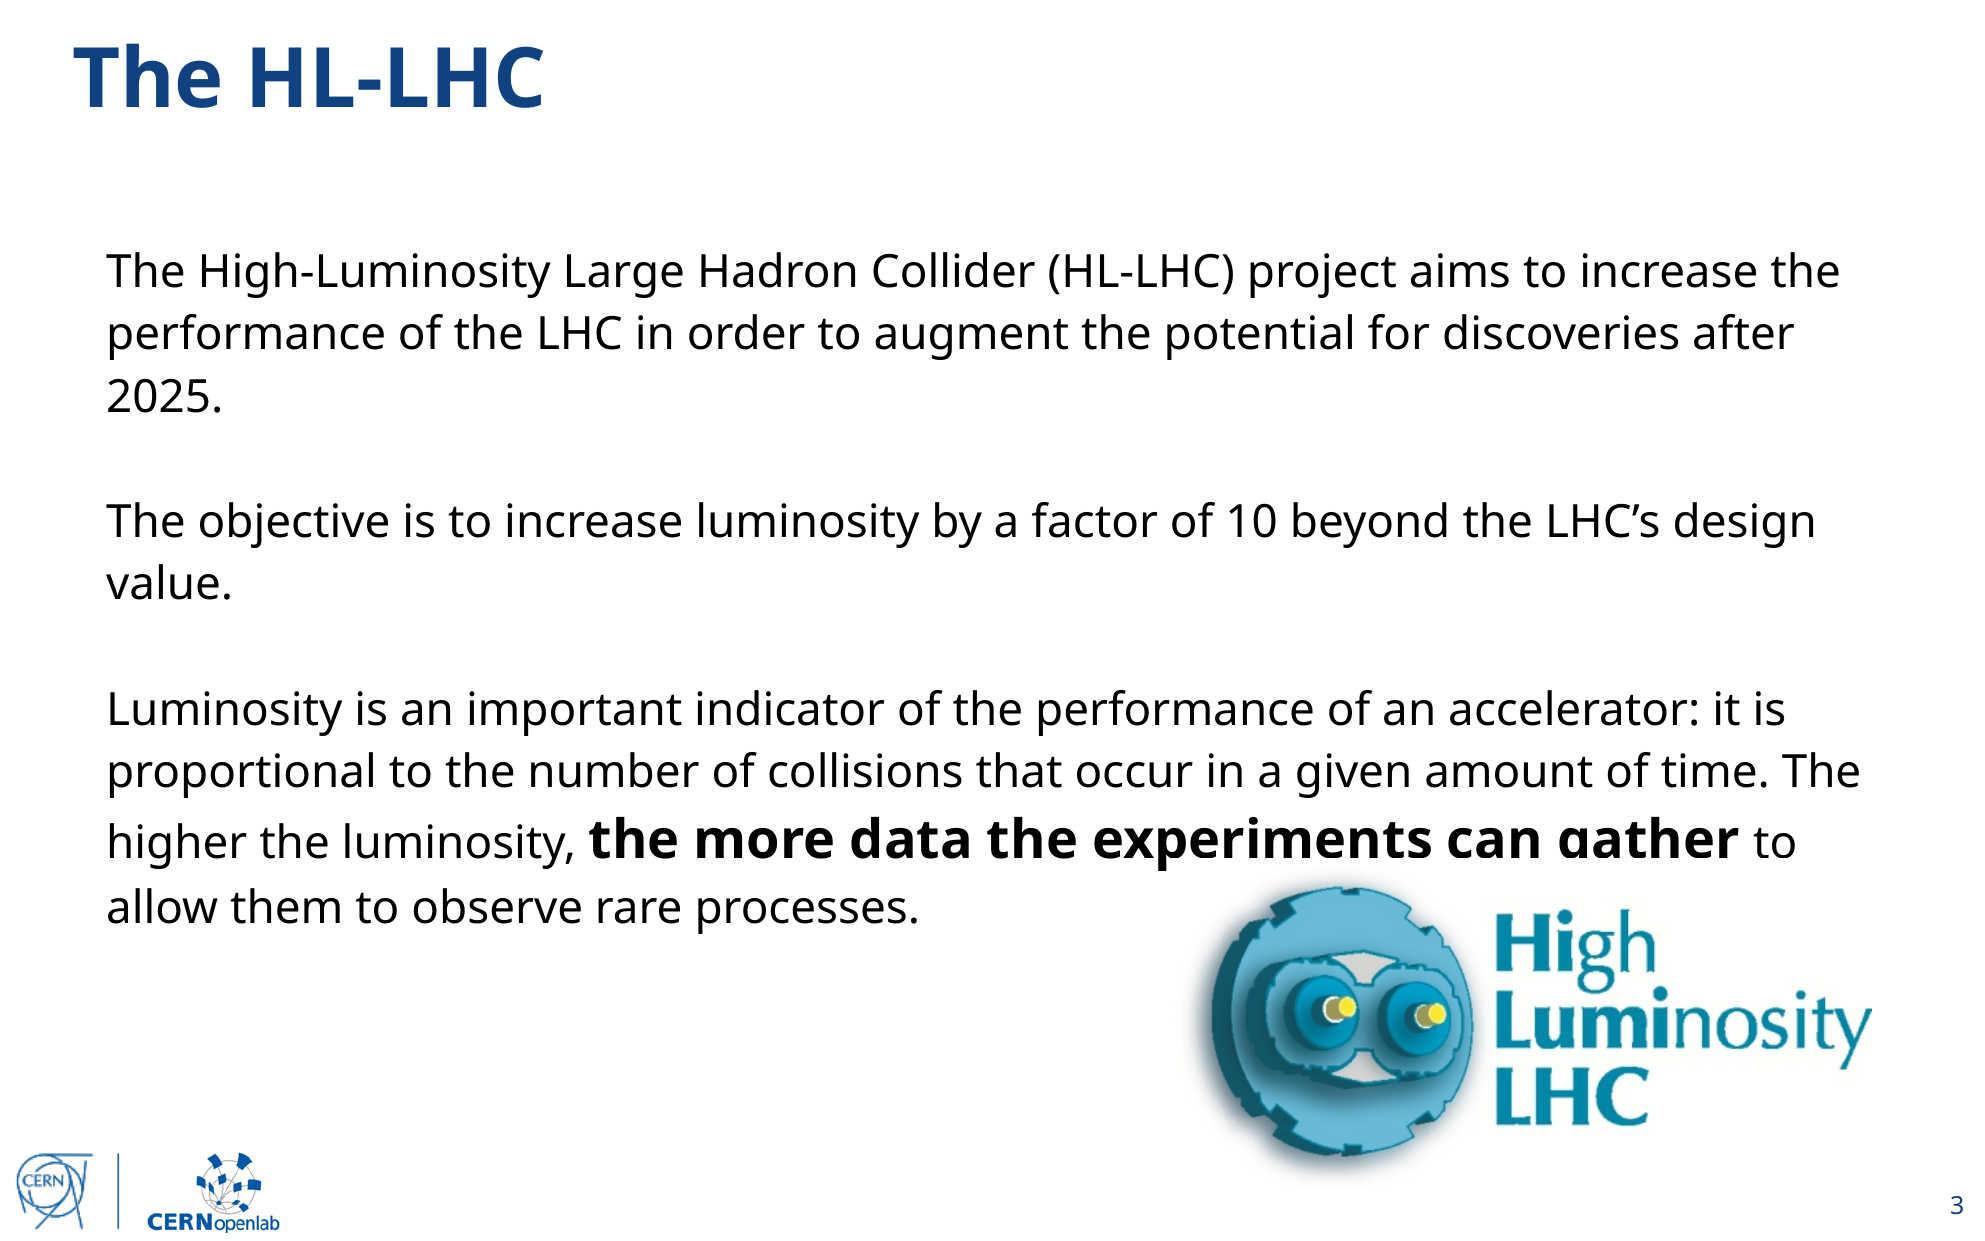

# The HL-LHC
The High-Luminosity Large Hadron Collider (HL-LHC) project aims to increase the performance of the LHC in order to augment the potential for discoveries after 2025.
The objective is to increase luminosity by a factor of 10 beyond the LHC’s design value.
Luminosity is an important indicator of the performance of an accelerator: it is proportional to the number of collisions that occur in a given amount of time. The higher the luminosity, the more data the experiments can gather to allow them to observe rare processes.